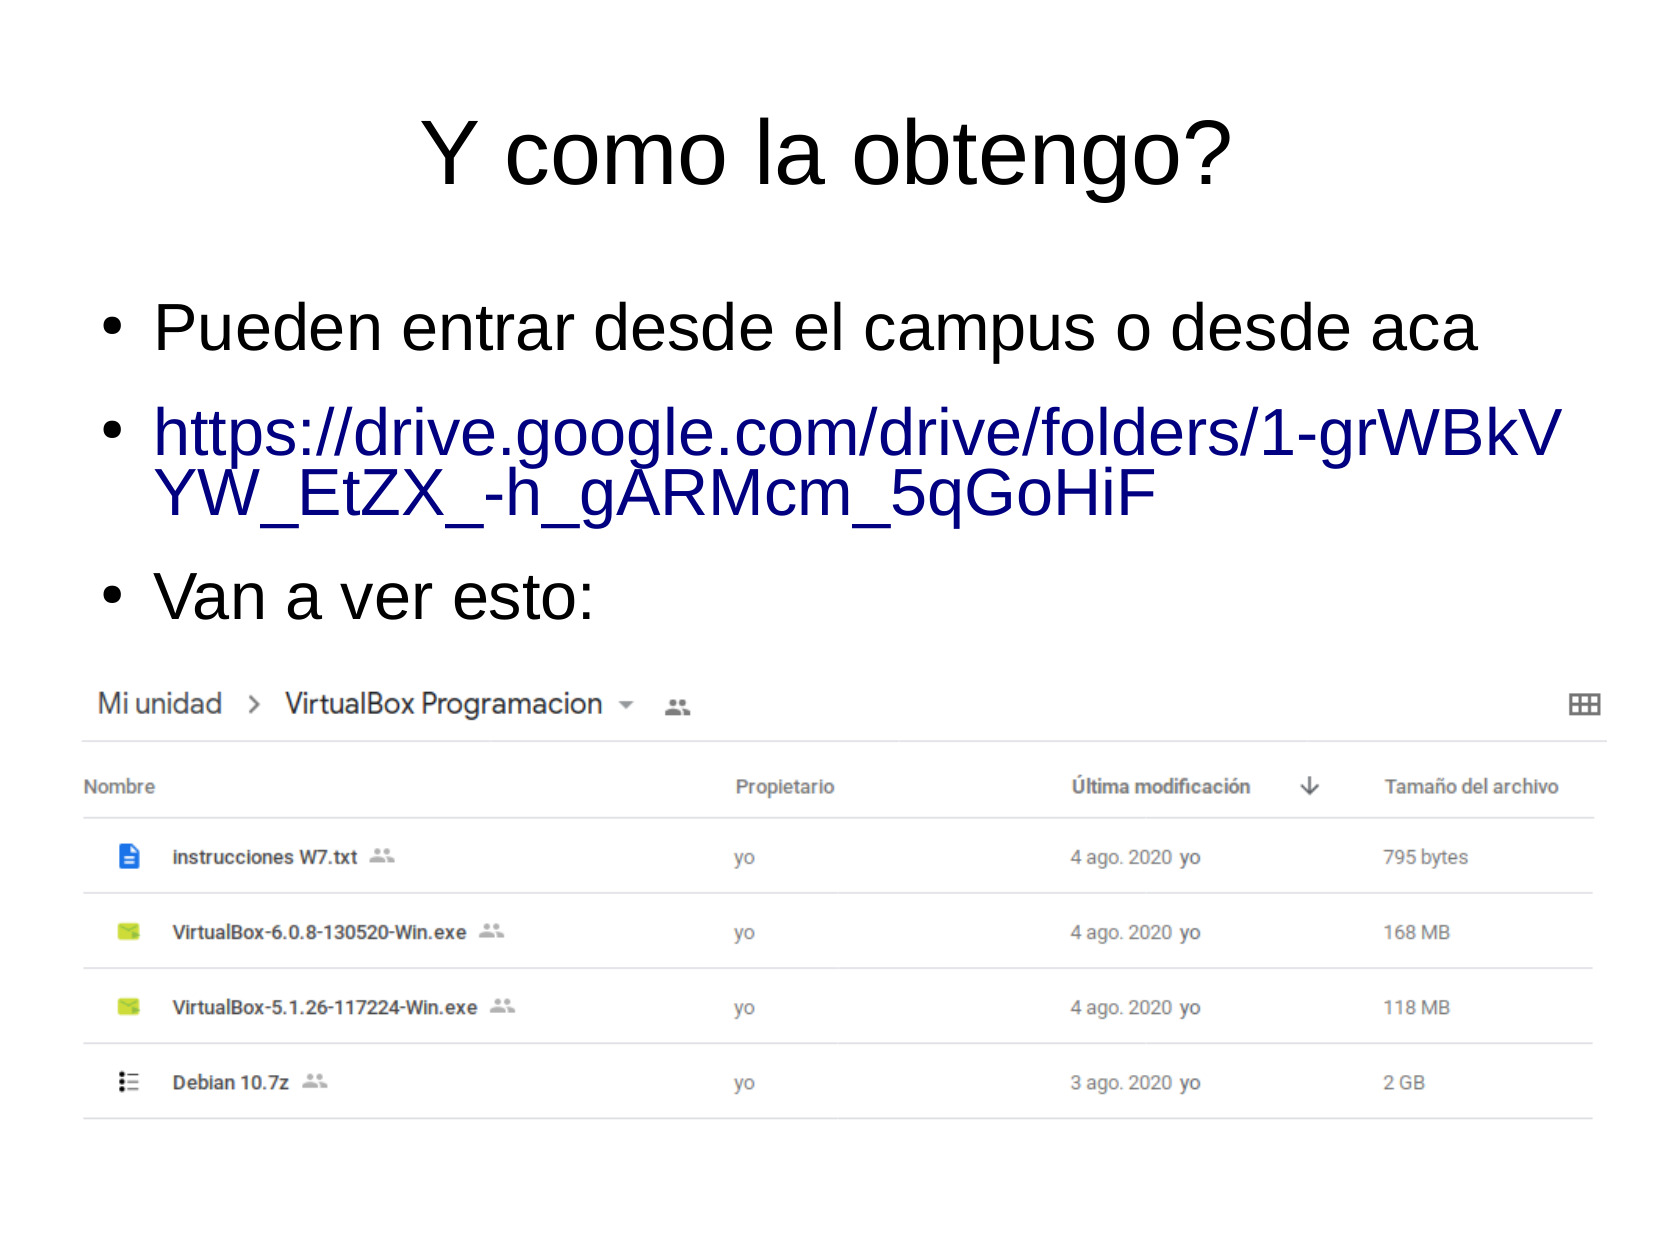

# Y como la obtengo?
Pueden entrar desde el campus o desde aca
https://drive.google.com/drive/folders/1-grWBkVYW_EtZX_-h_gARMcm_5qGoHiF
Van a ver esto: